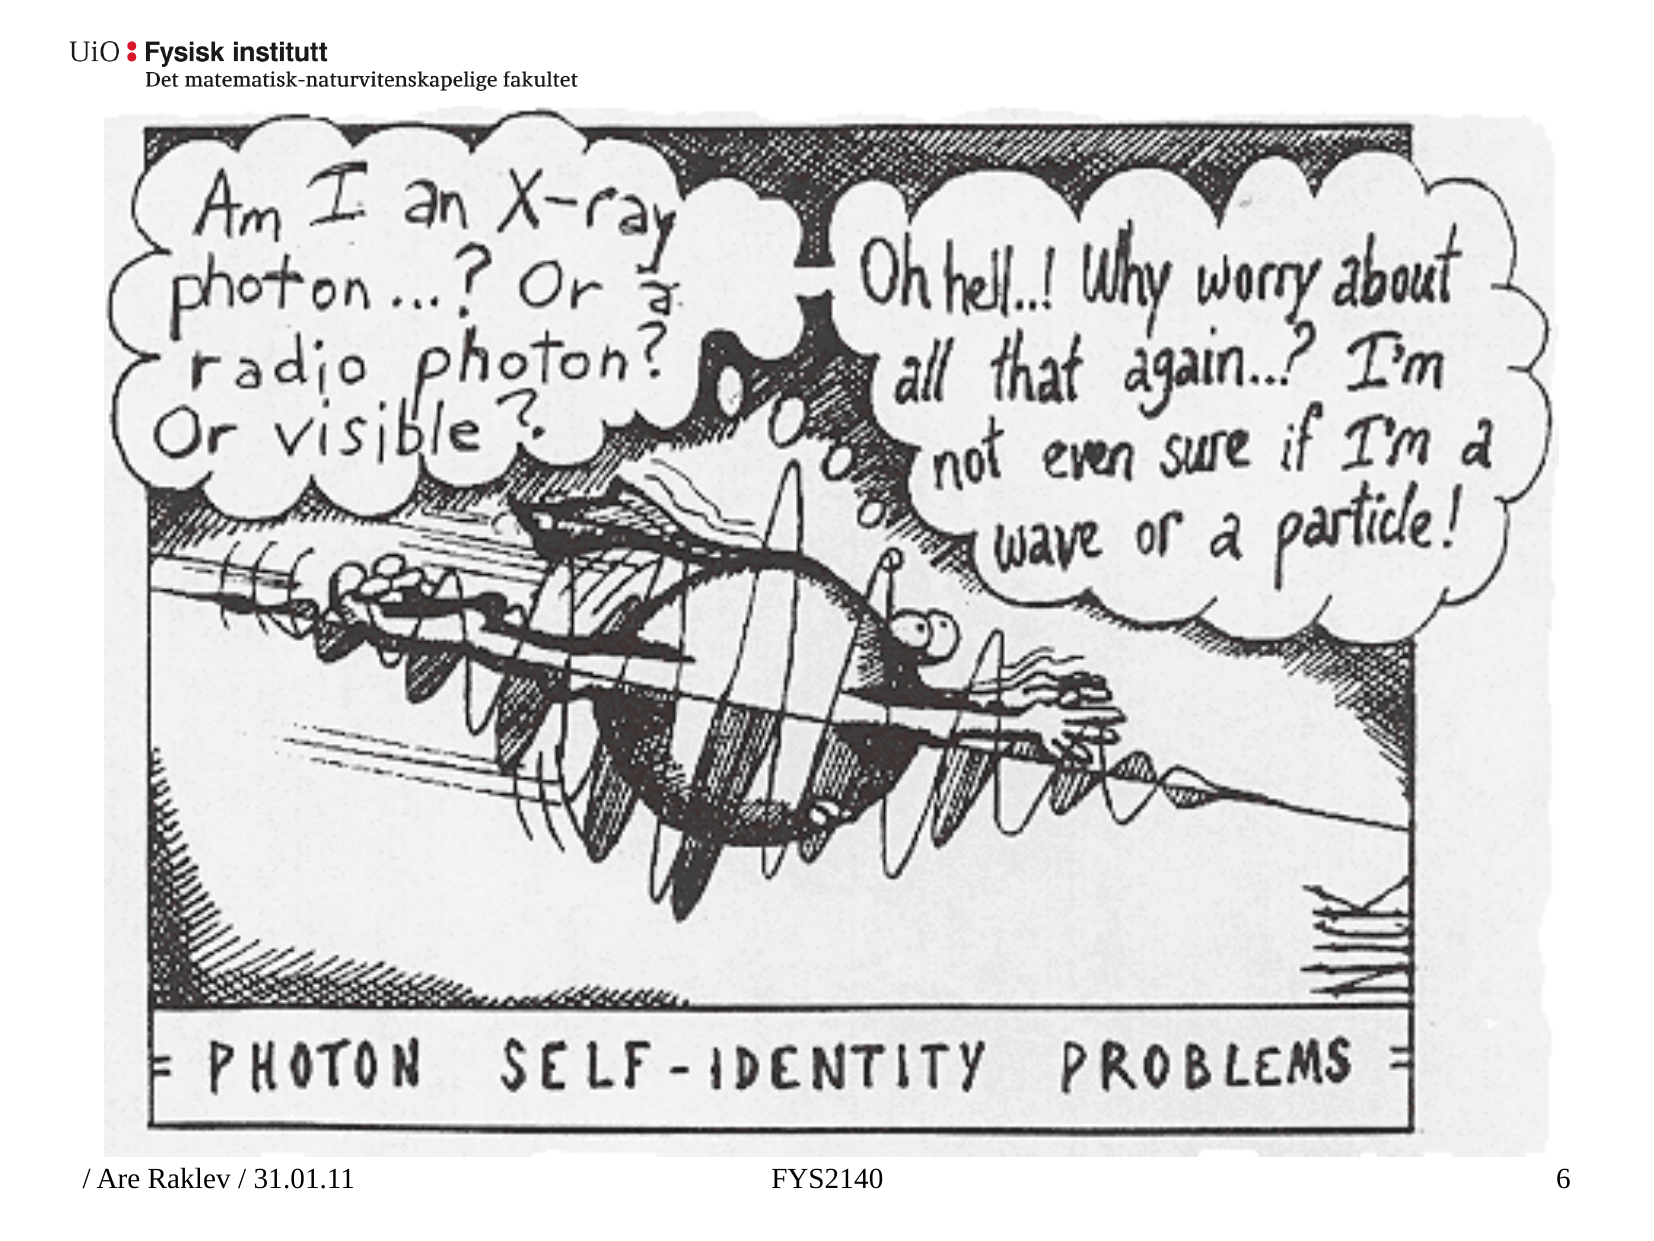

# Comptons eksperiment
/ Are Raklev / 31.01.11
FYS2140
6